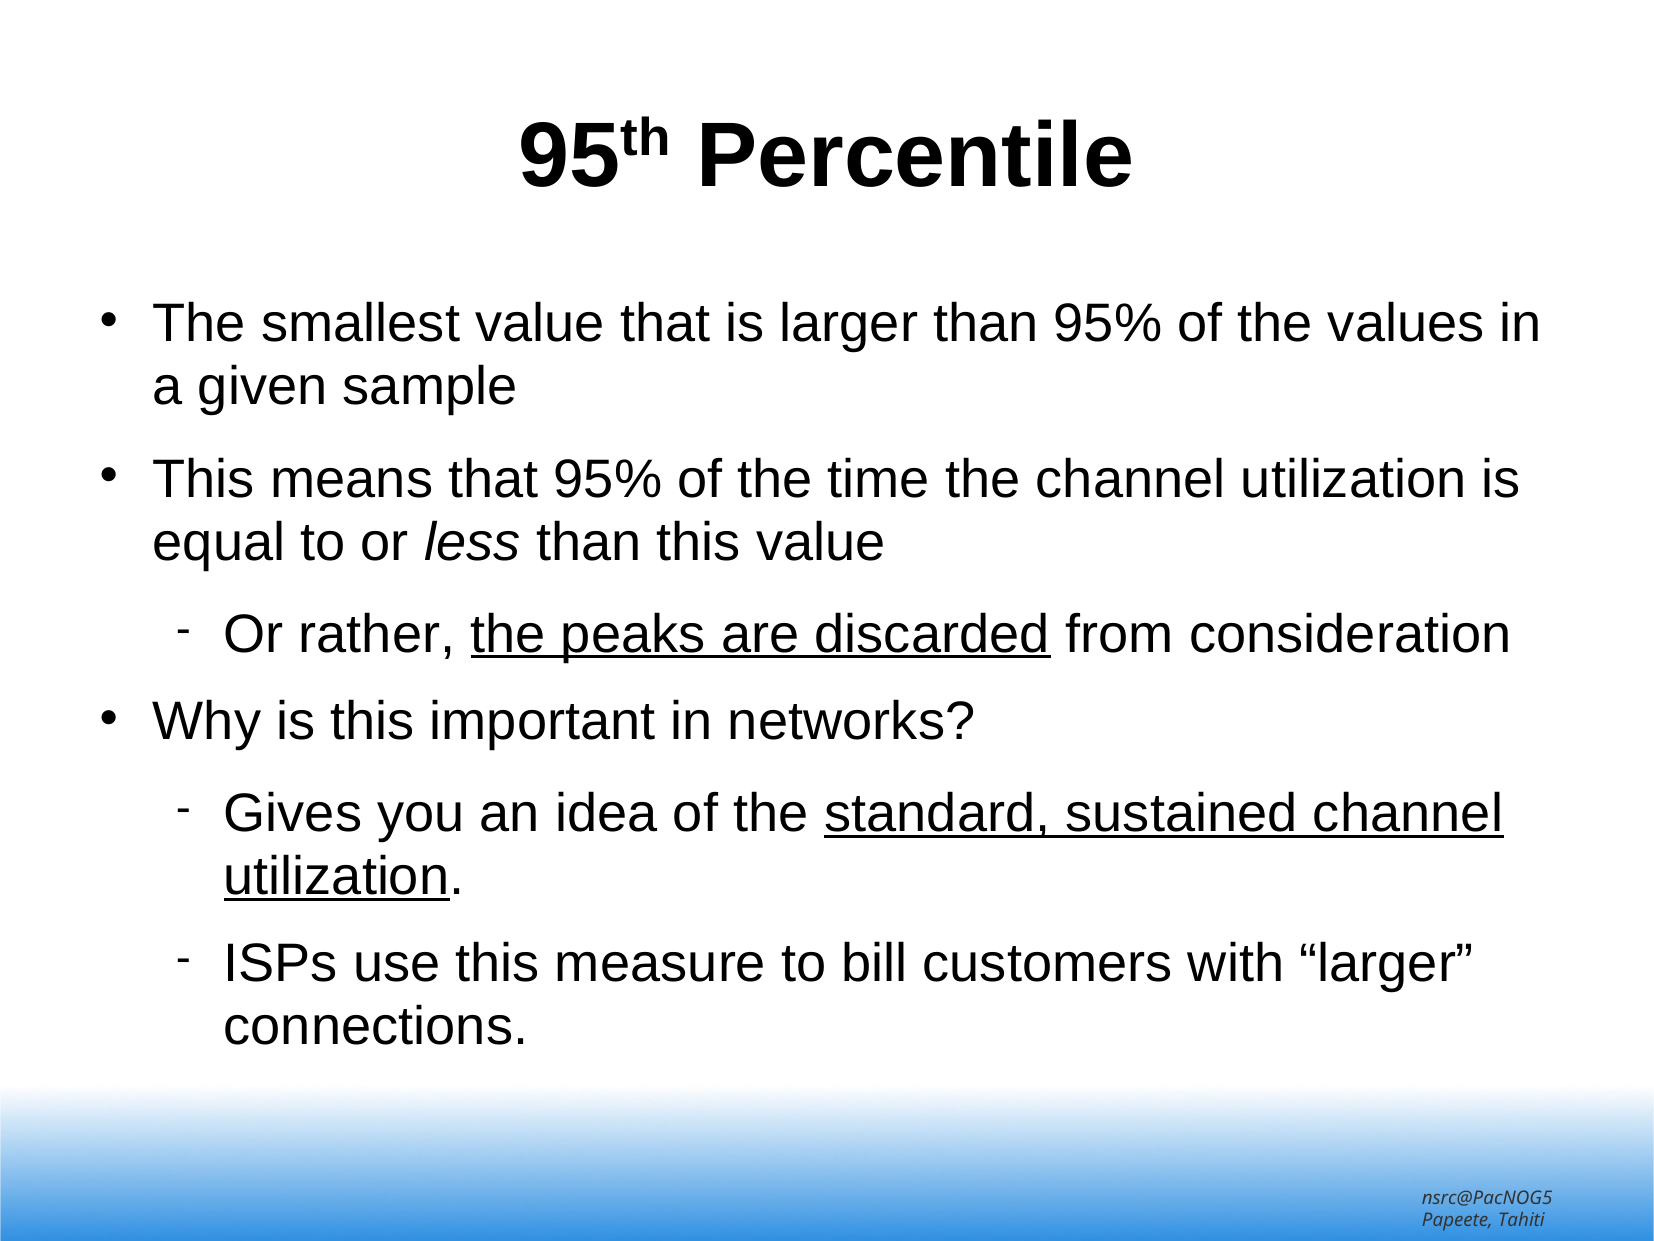

# 95th Percentile
The smallest value that is larger than 95% of the values in a given sample
This means that 95% of the time the channel utilization is equal to or less than this value
Or rather, the peaks are discarded from consideration
Why is this important in networks?
Gives you an idea of the standard, sustained channel utilization.
ISPs use this measure to bill customers with “larger” connections.